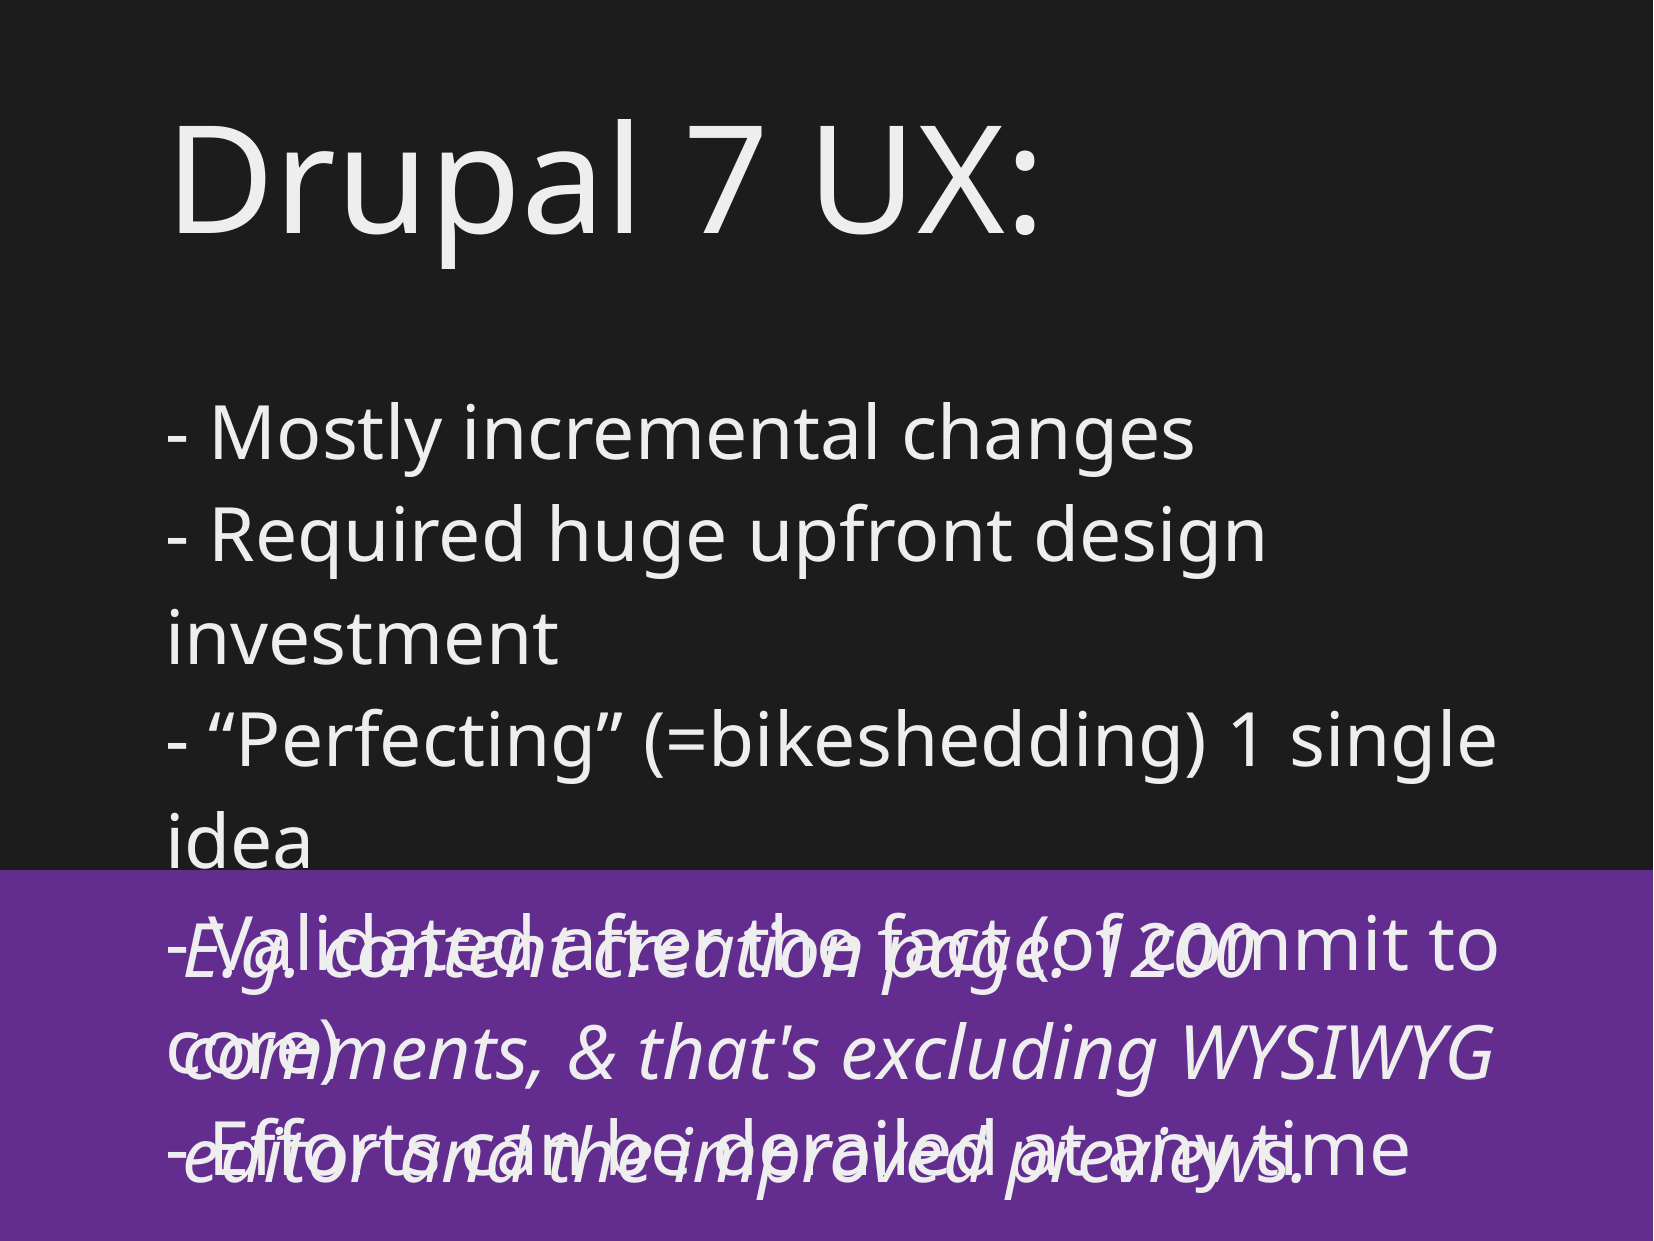

# Drupal 7 UX: - Mostly incremental changes - Required huge upfront design investment - “Perfecting” (=bikeshedding) 1 single idea - Validated after the fact (of commit to core) - Efforts can be derailed at any time
E.g. content creation page: 1200 comments, & that's excluding WYSIWYG editor and the improved previews.